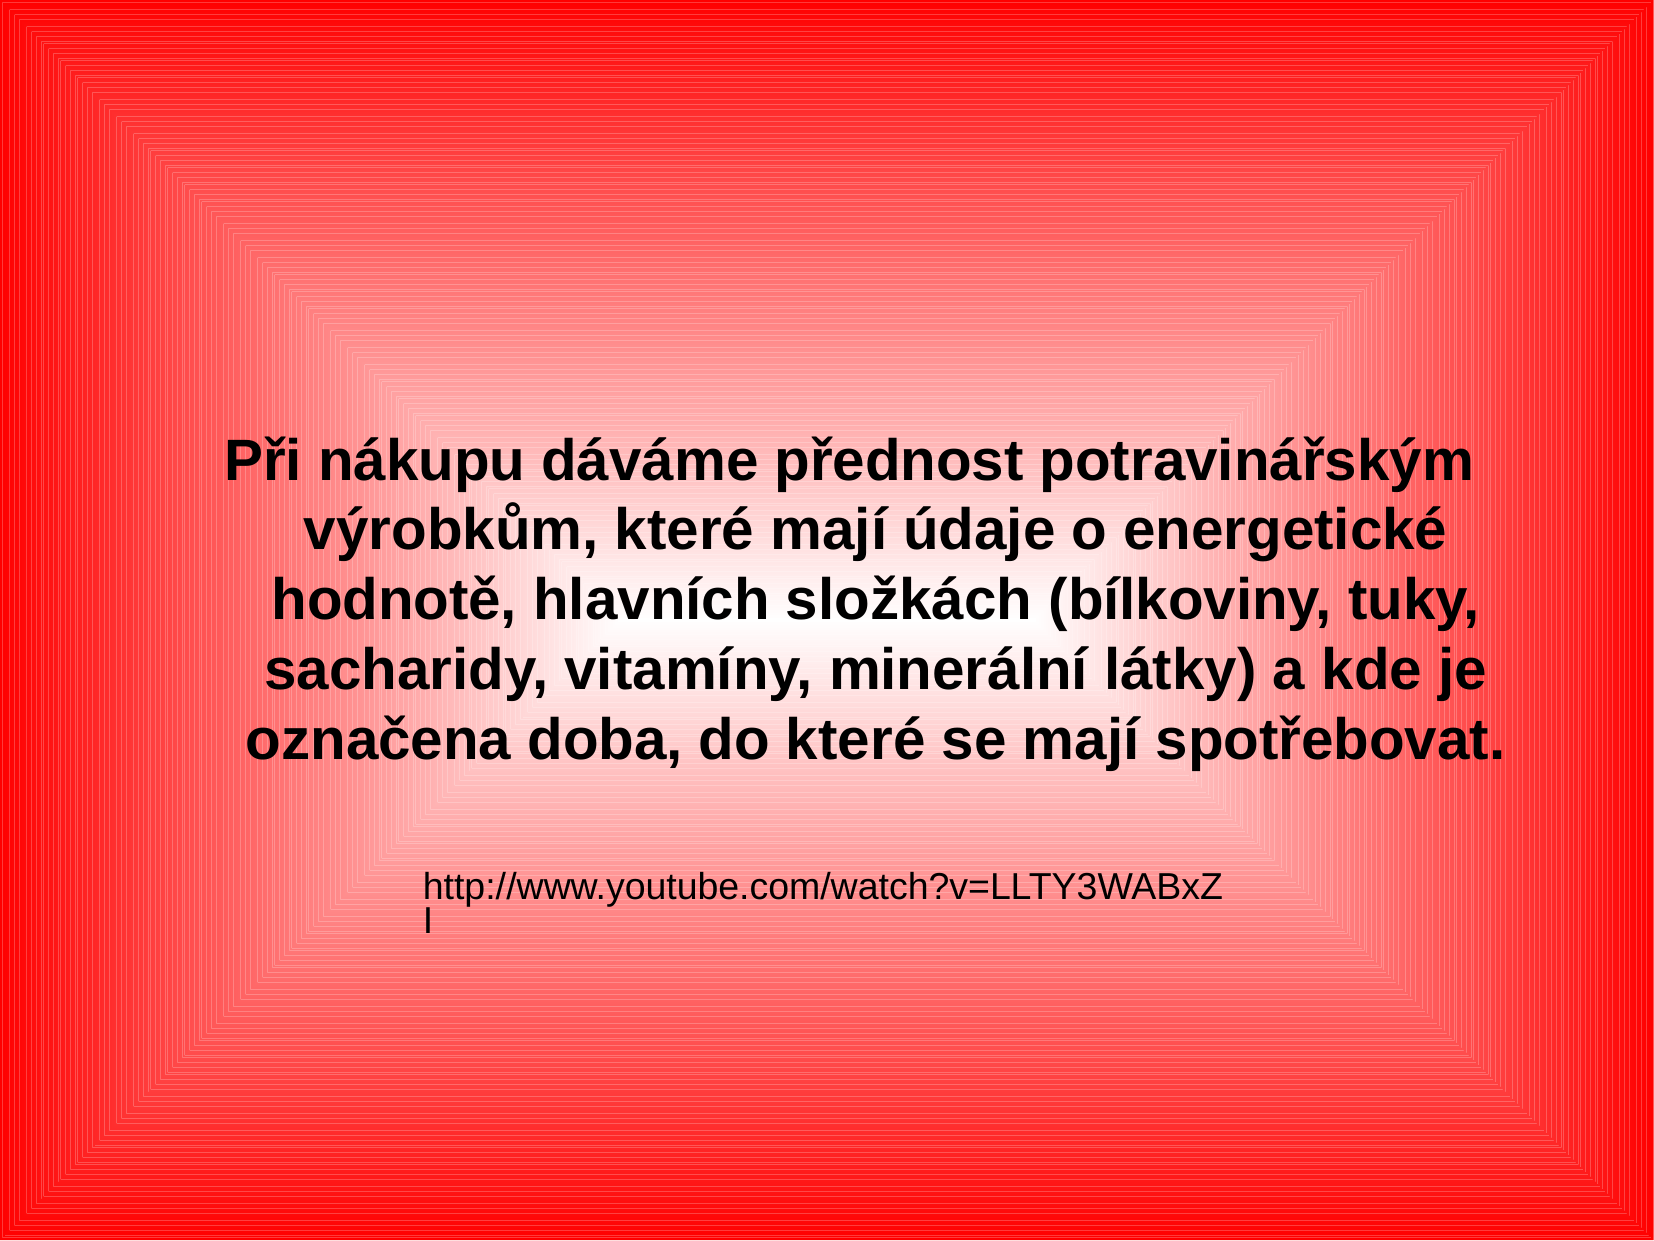

# Při nákupu dáváme přednost potravinářským výrobkům, které mají údaje o energetické hodnotě, hlavních složkách (bílkoviny, tuky, sacharidy, vitamíny, minerální látky) a kde je označena doba, do které se mají spotřebovat.
http://www.youtube.com/watch?v=LLTY3WABxZI